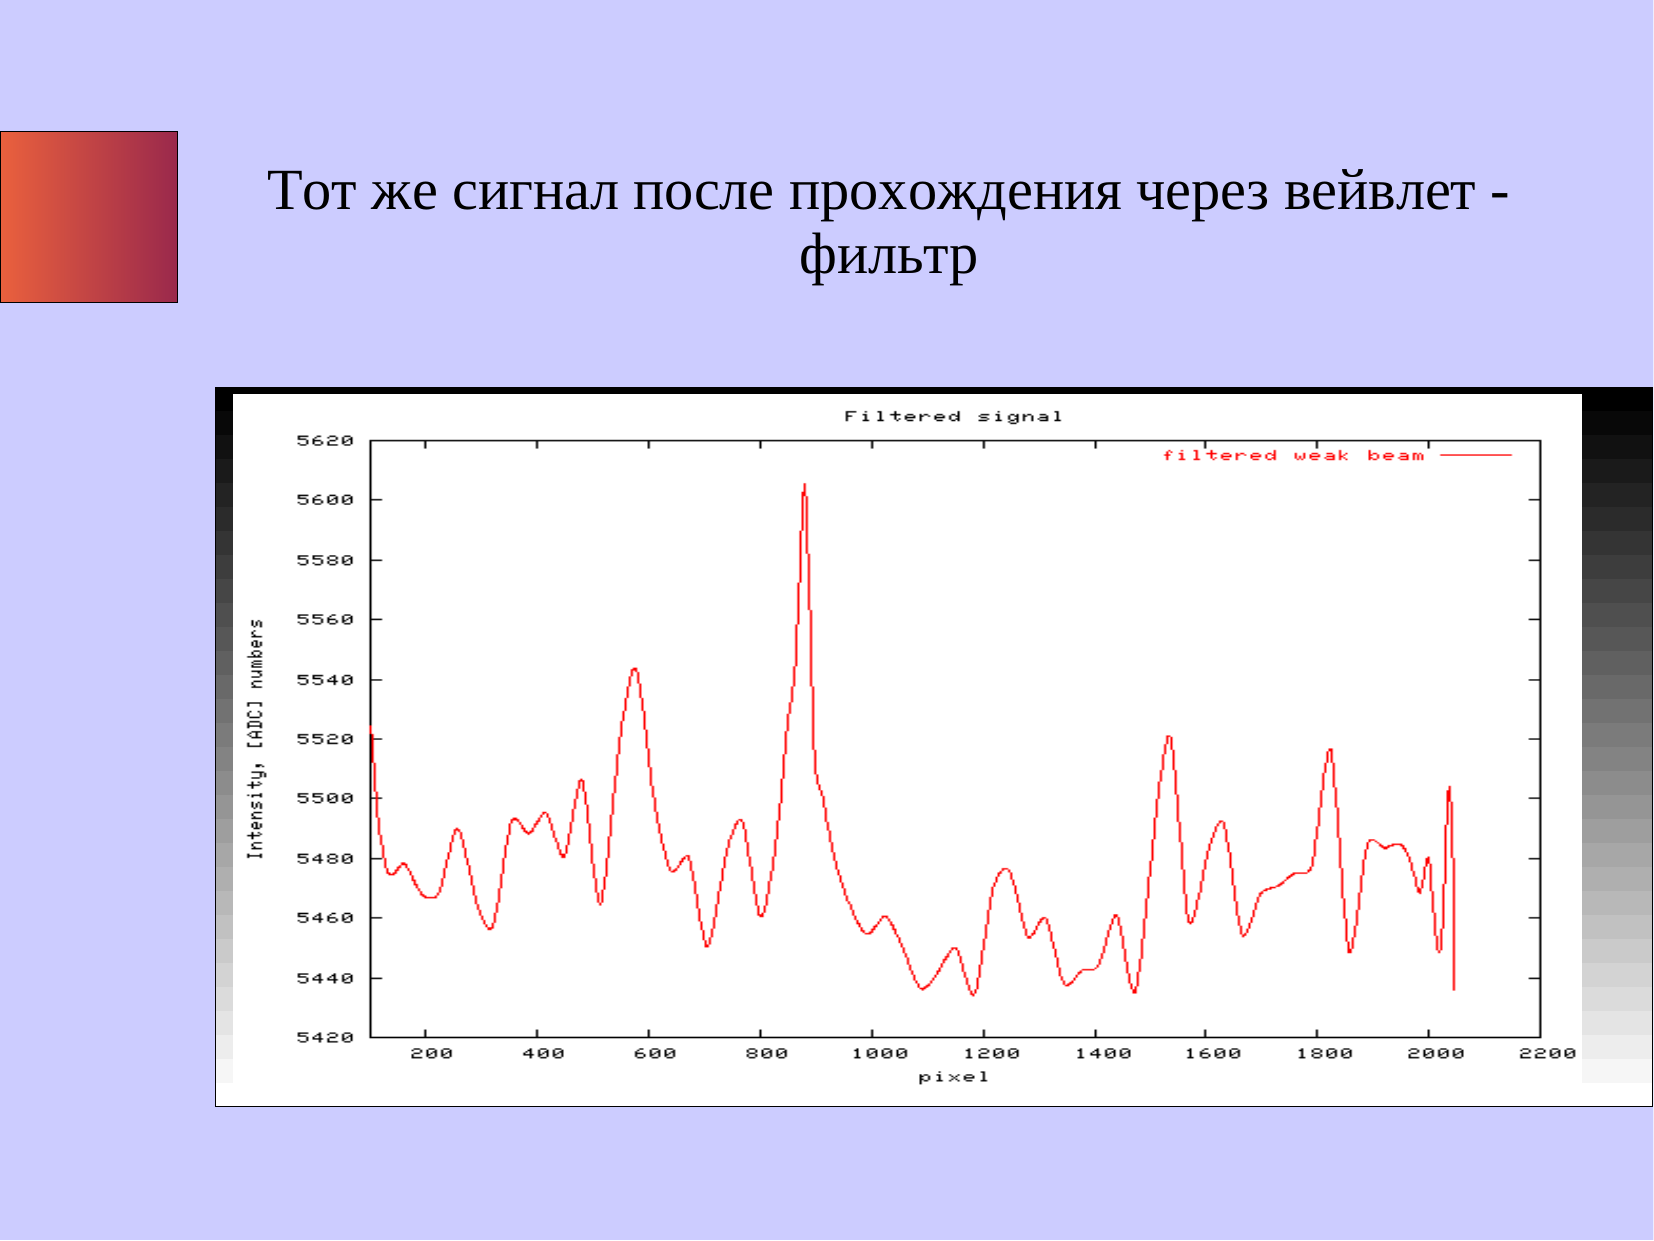

# Тот же сигнал после прохождения через вейвлет - фильтр